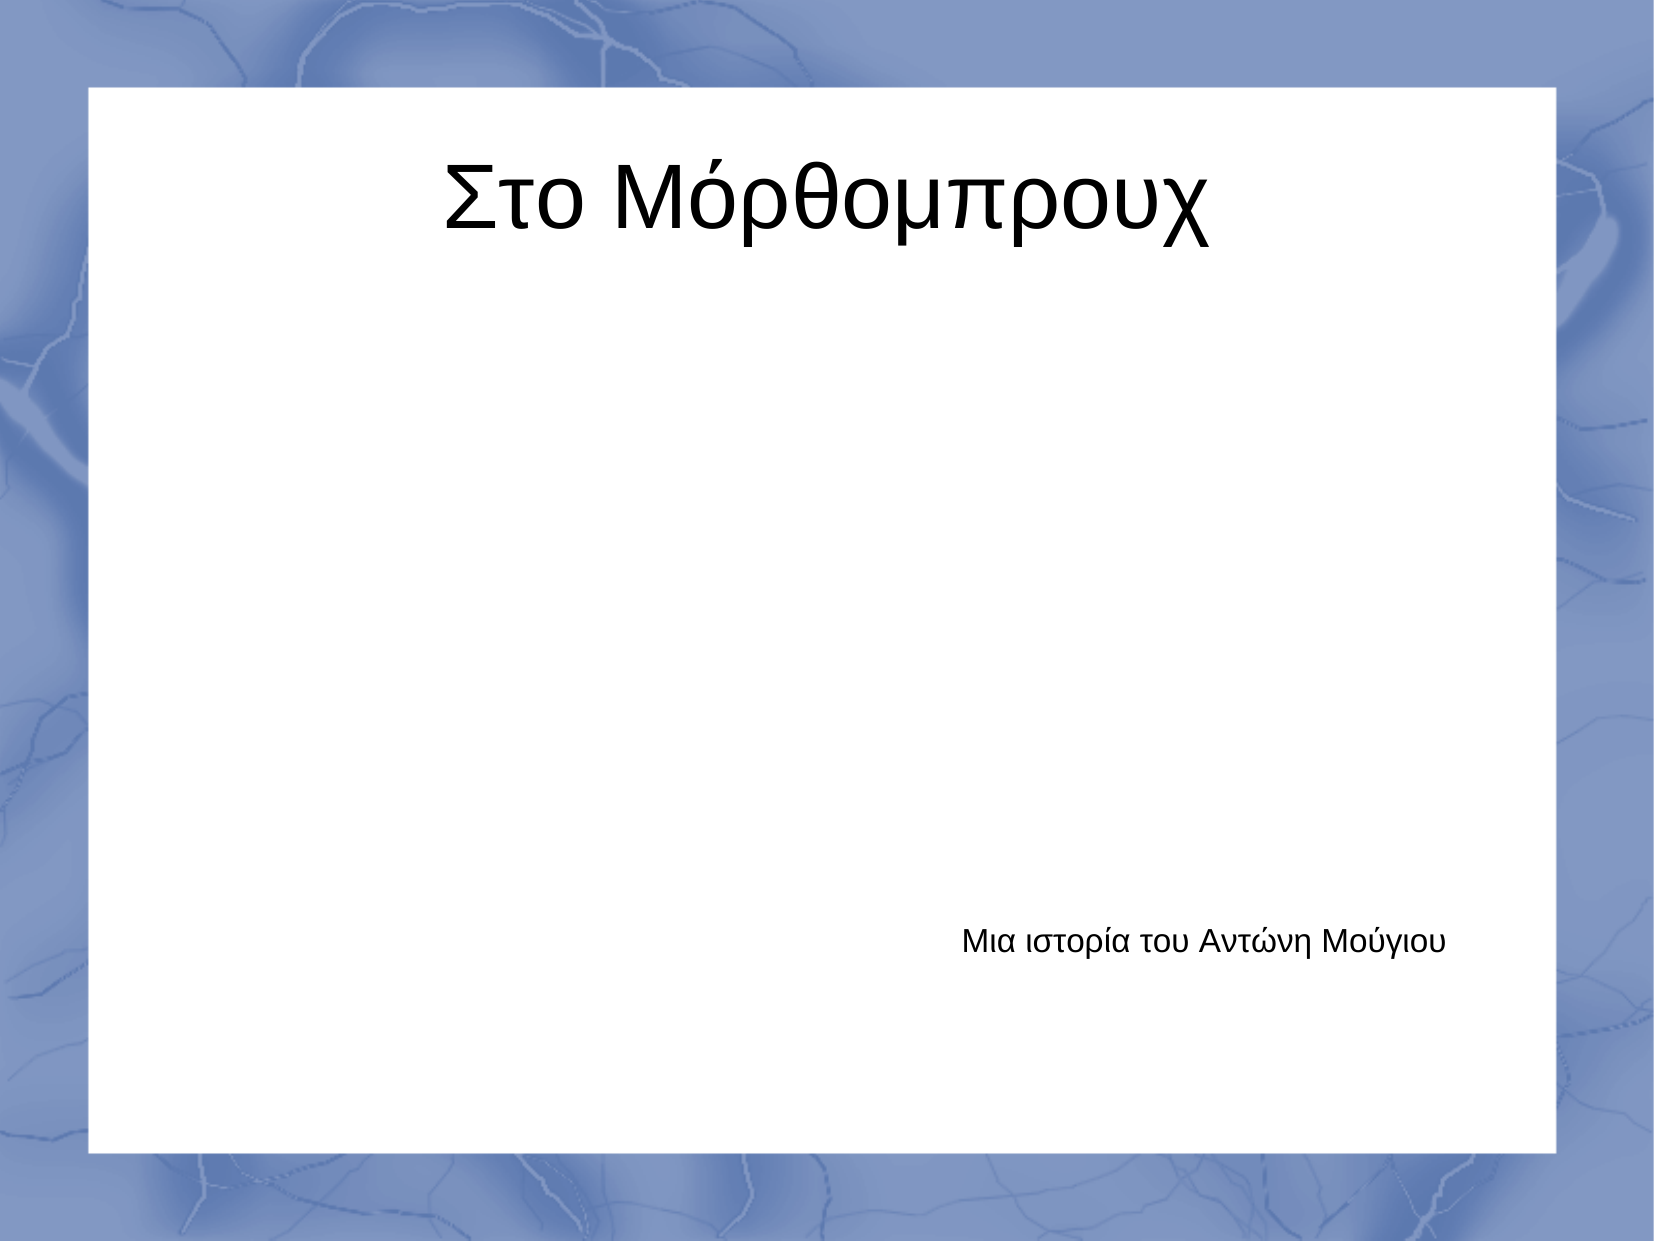

# Στο Μόρθομπρουχ
 Μια ιστορία του Αντώνη Μούγιου